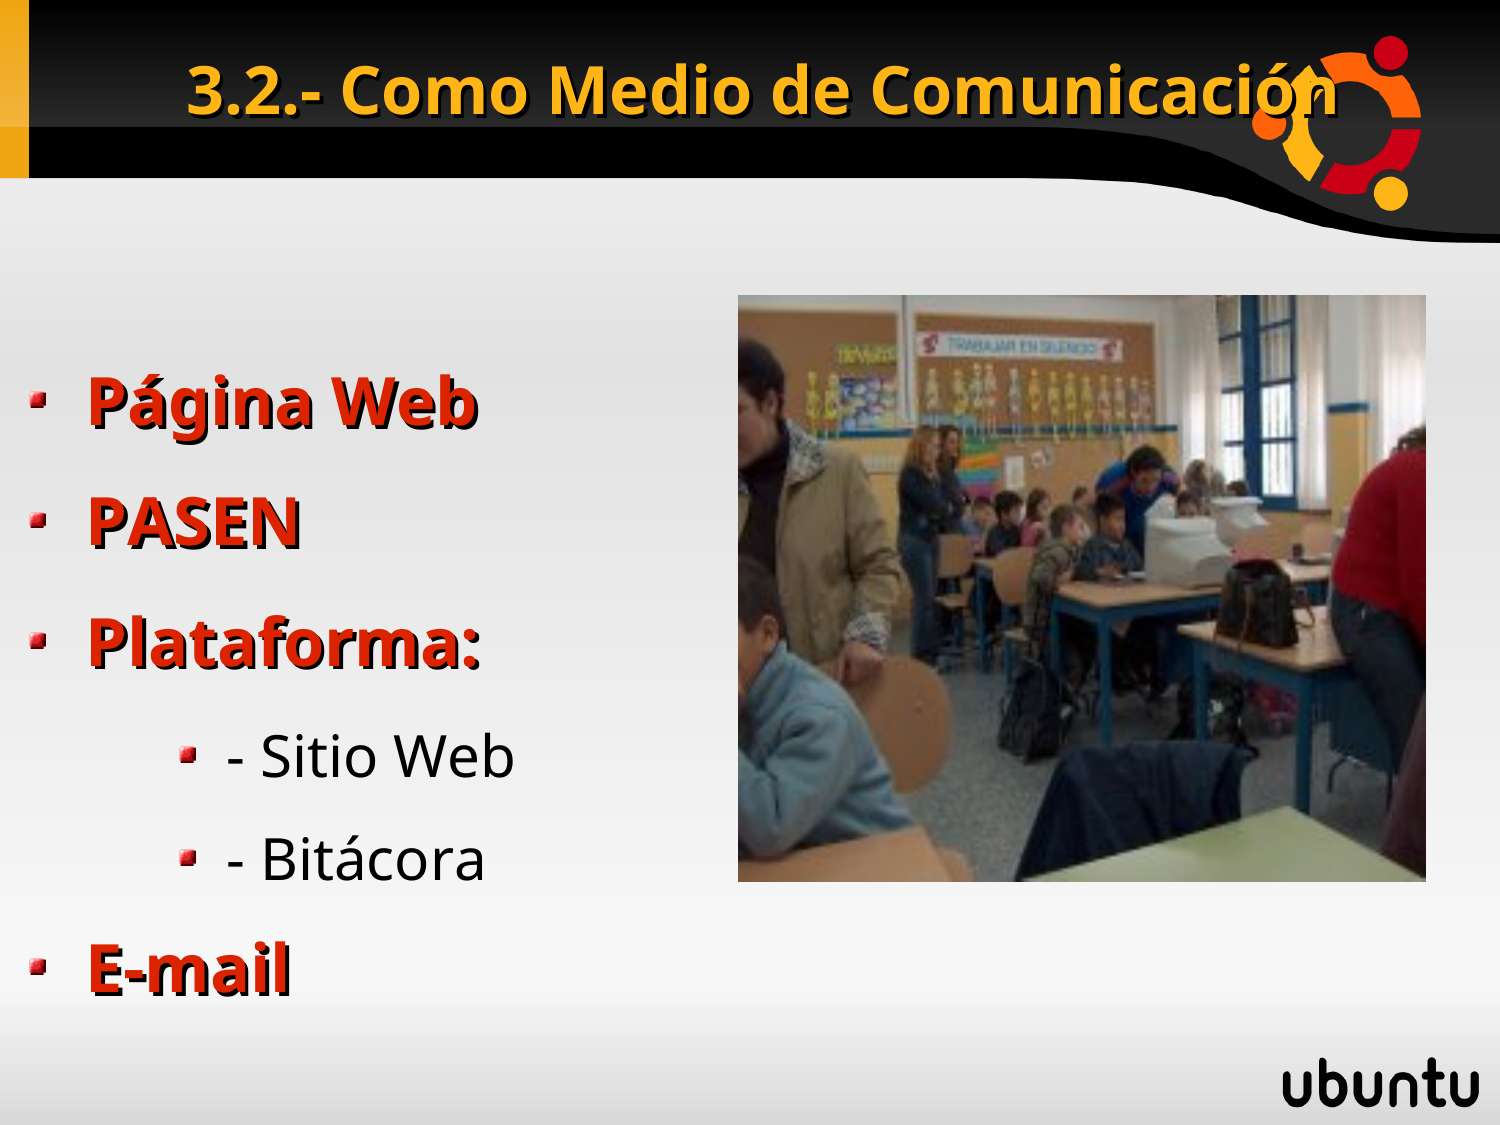

# 3.2.- Como Medio de Comunicación
Página Web
PASEN
Plataforma:
- Sitio Web
- Bitácora
E-mail